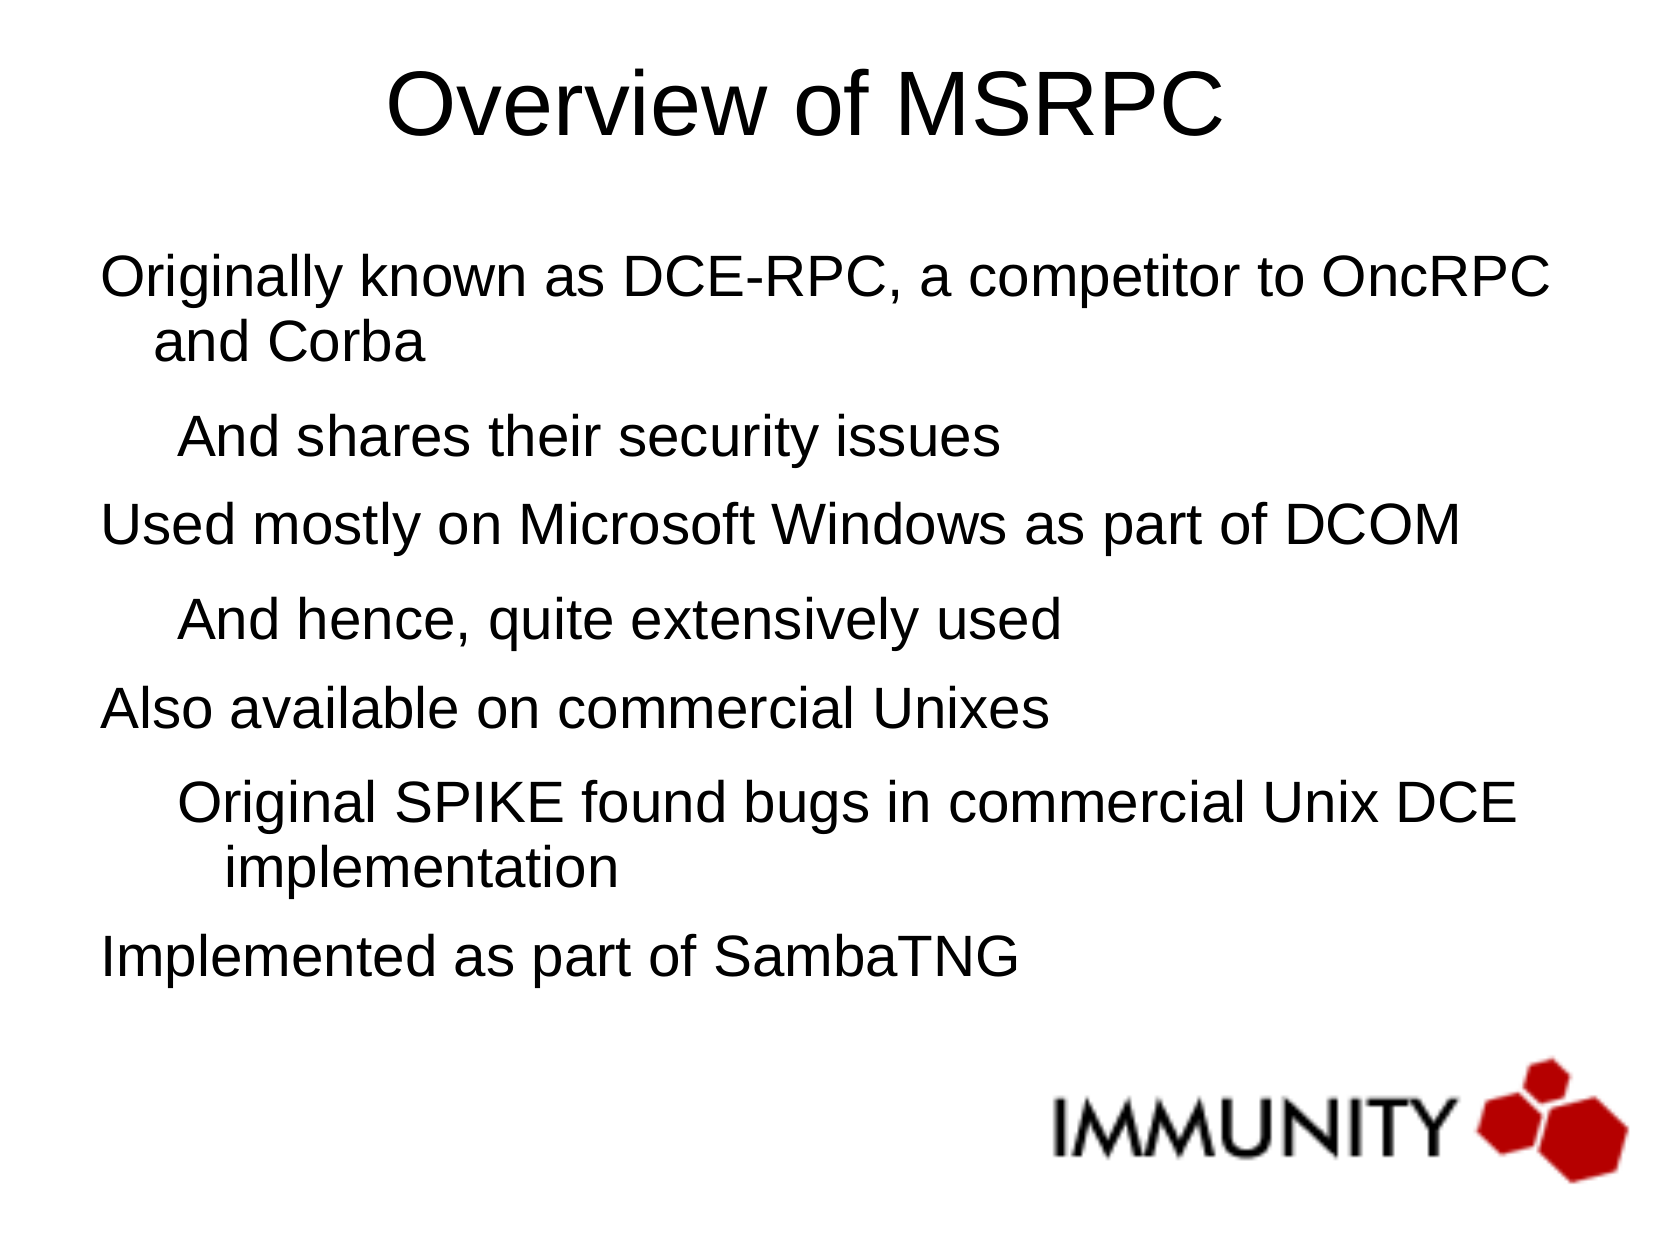

# Overview of MSRPC
Originally known as DCE-RPC, a competitor to OncRPC and Corba
And shares their security issues
Used mostly on Microsoft Windows as part of DCOM
And hence, quite extensively used
Also available on commercial Unixes
Original SPIKE found bugs in commercial Unix DCE implementation
Implemented as part of SambaTNG